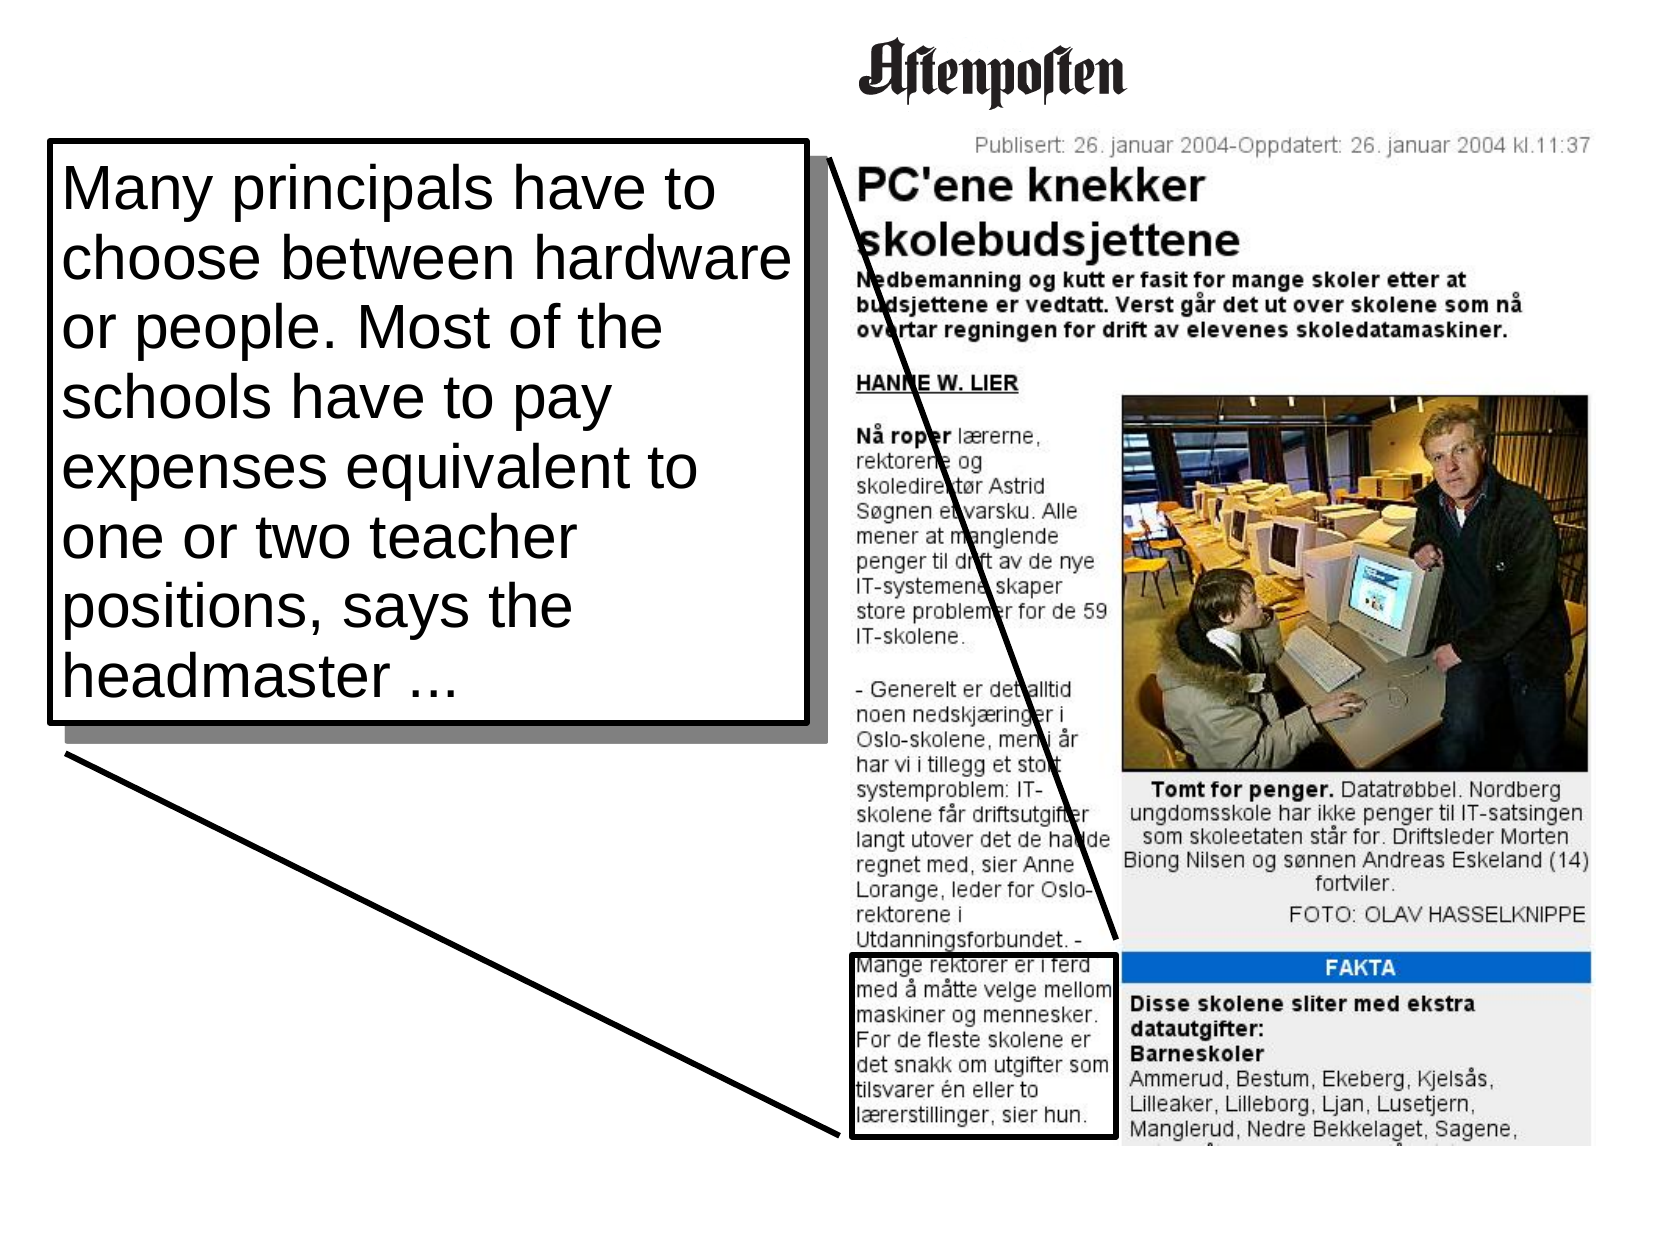

Many principals have to choose between hardware or people. Most of the schools have to pay expenses equivalent to one or two teacher positions, says the headmaster ...